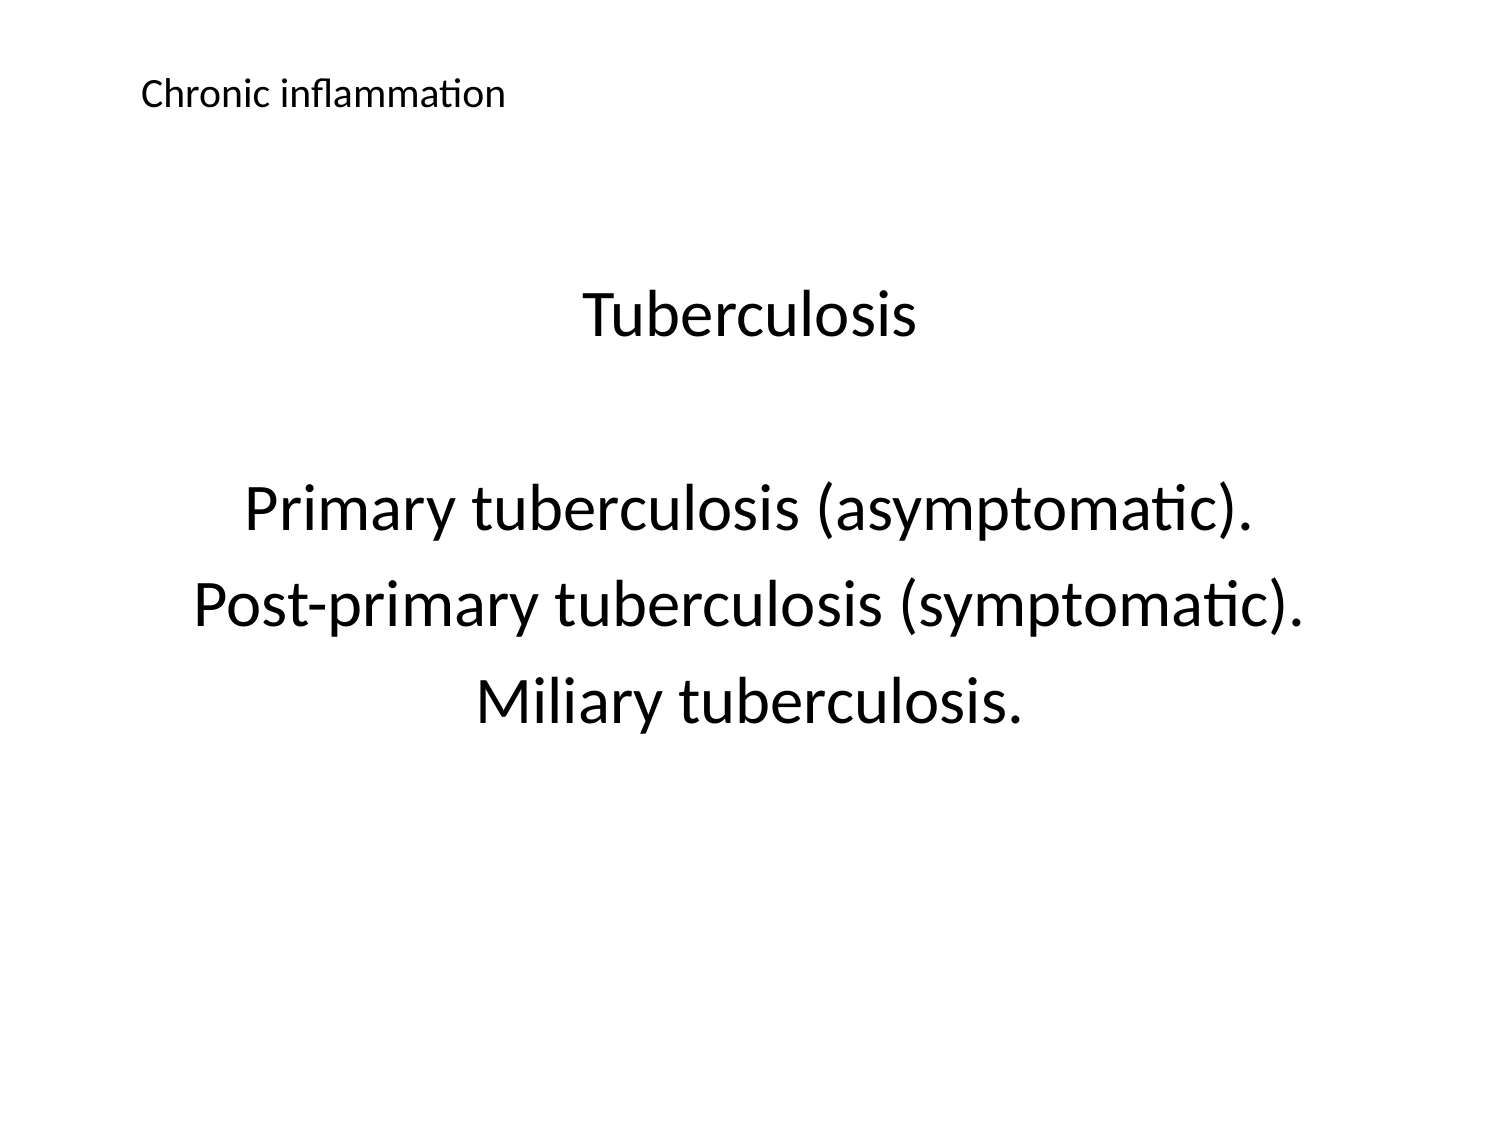

# Chronic inflammation
Tuberculosis
Primary tuberculosis (asymptomatic).
Post-primary tuberculosis (symptomatic).
Miliary tuberculosis.